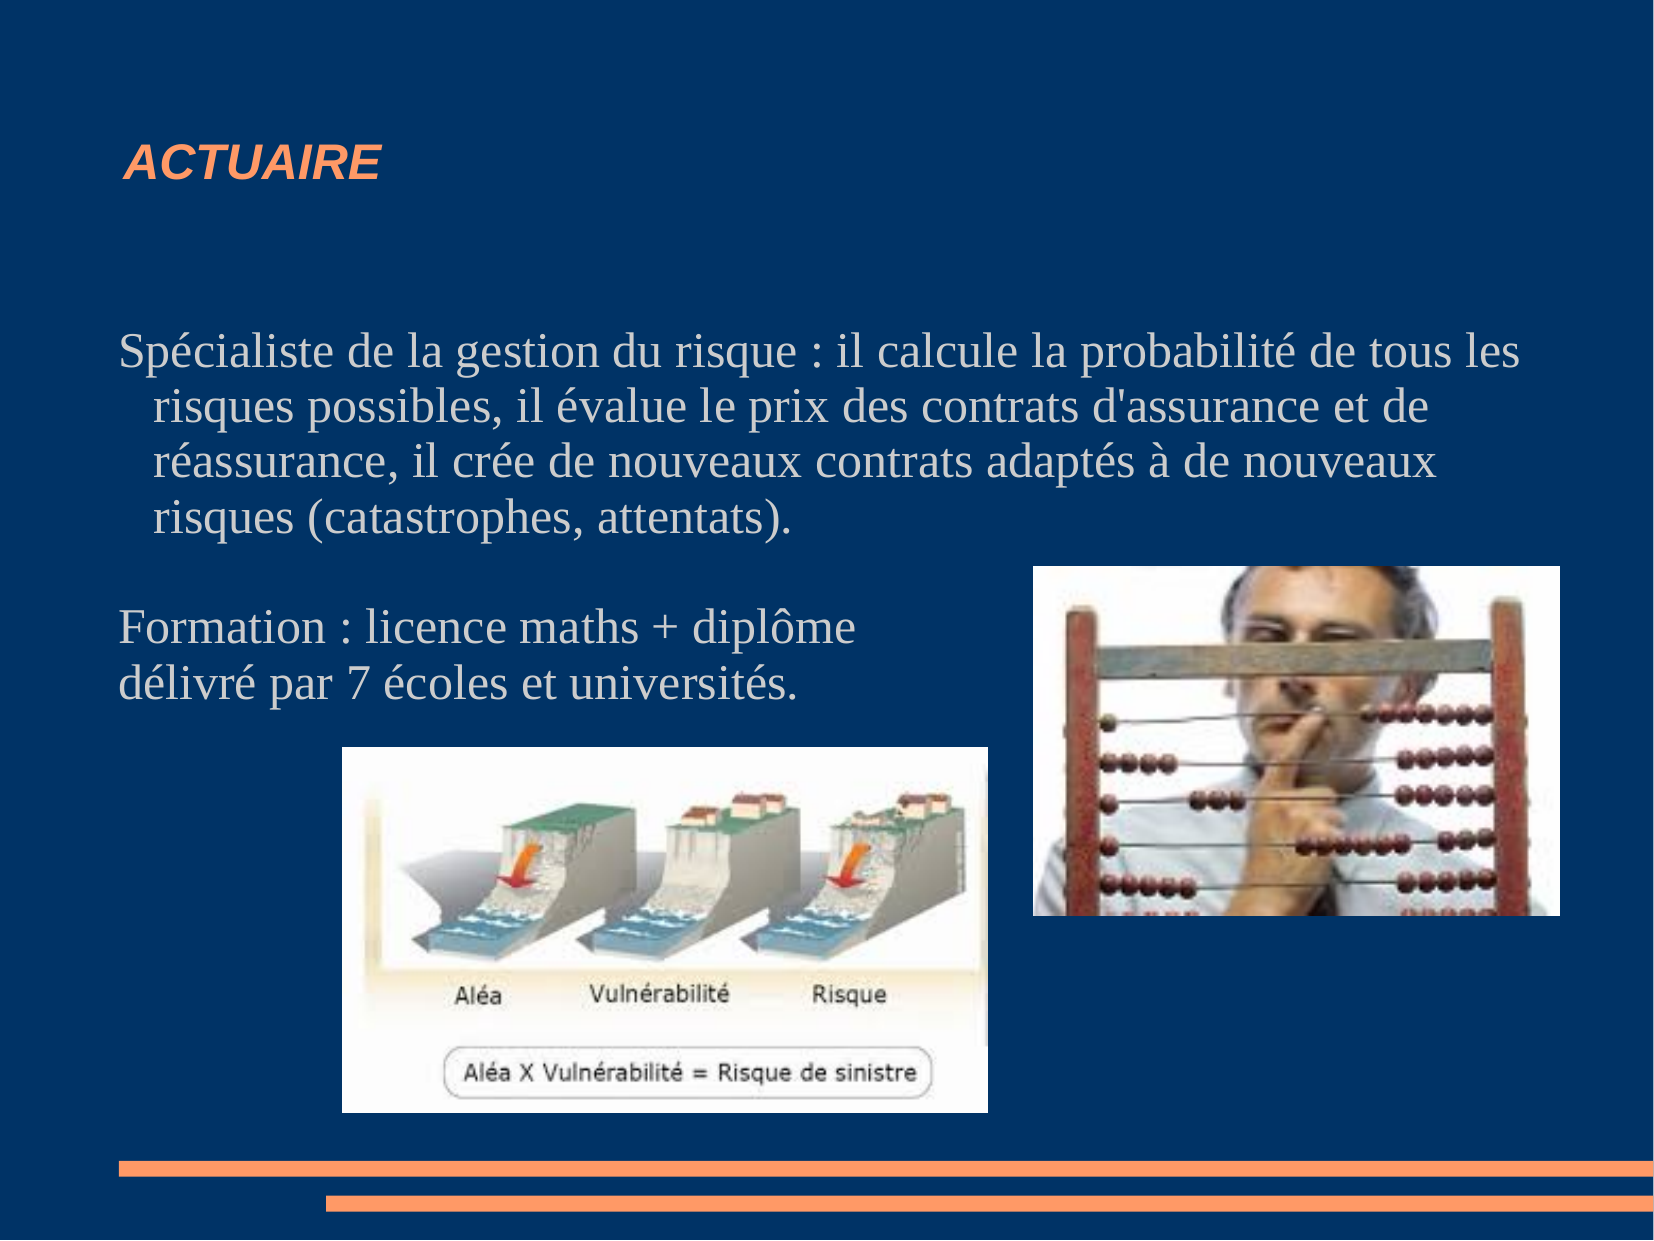

# ACTUAIRE
Spécialiste de la gestion du risque : il calcule la probabilité de tous les risques possibles, il évalue le prix des contrats d'assurance et de réassurance, il crée de nouveaux contrats adaptés à de nouveaux risques (catastrophes, attentats).
Formation : licence maths + diplôme
délivré par 7 écoles et universités.